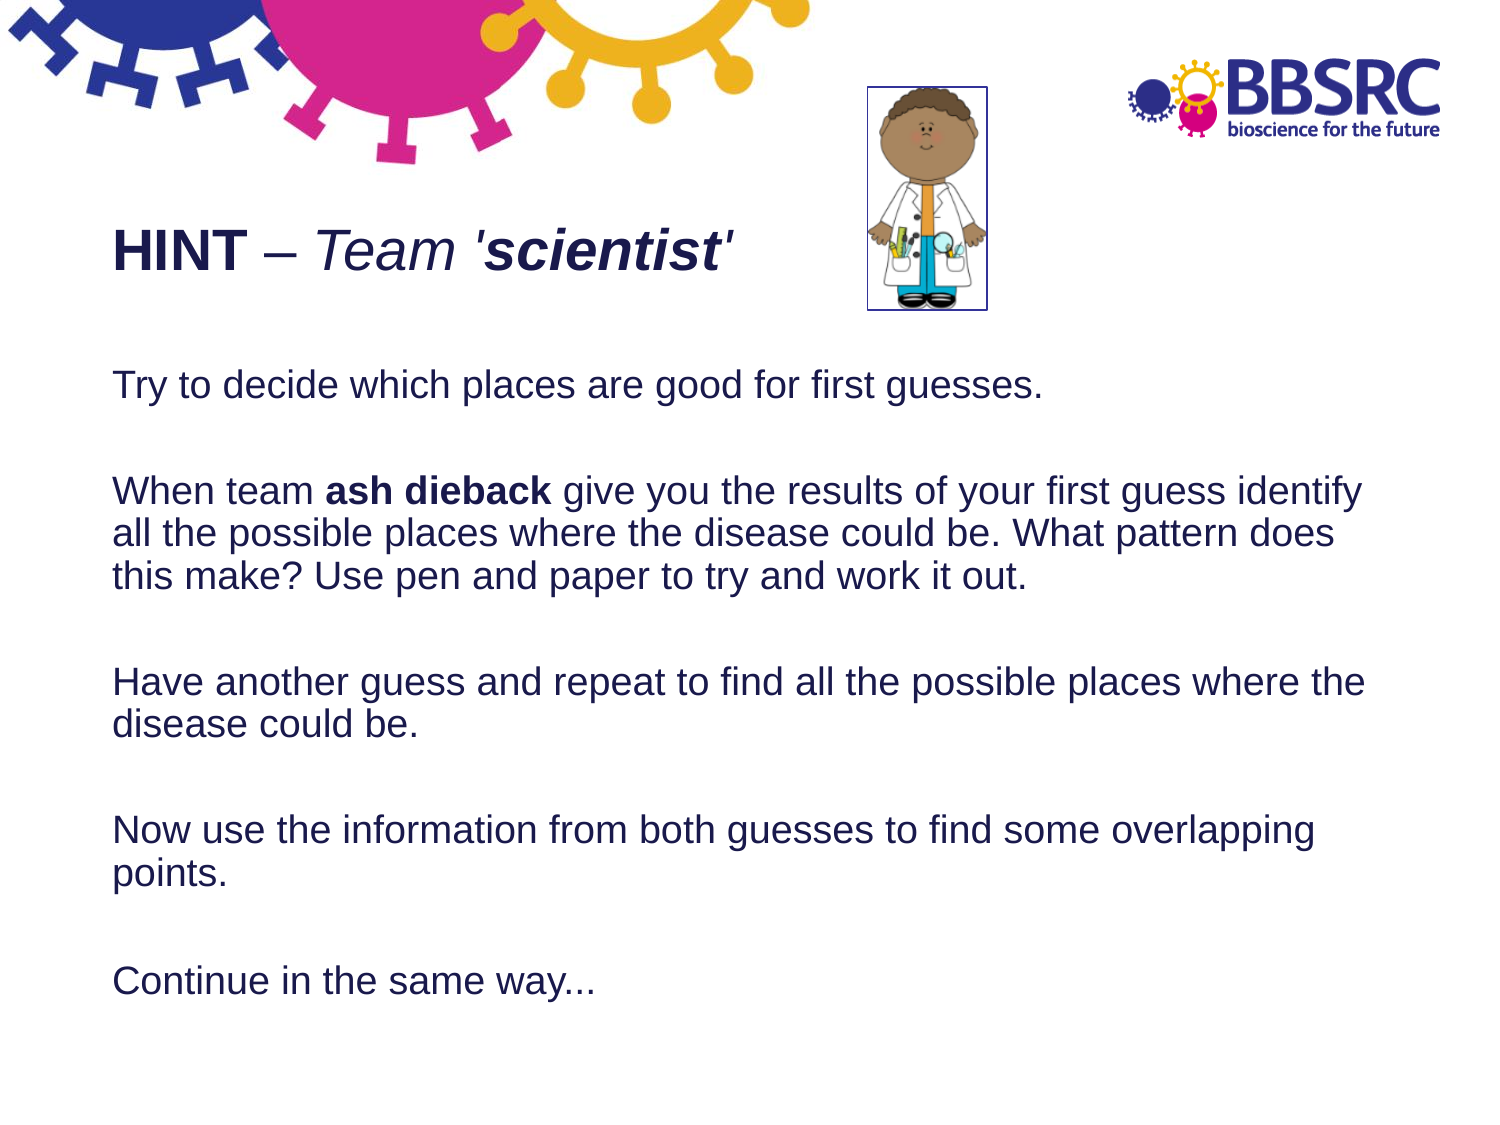

# HINT – Team 'scientist'
Try to decide which places are good for first guesses.
When team ash dieback give you the results of your first guess identify all the possible places where the disease could be. What pattern does this make? Use pen and paper to try and work it out.
Have another guess and repeat to find all the possible places where the disease could be.
Now use the information from both guesses to find some overlapping points.
Continue in the same way...